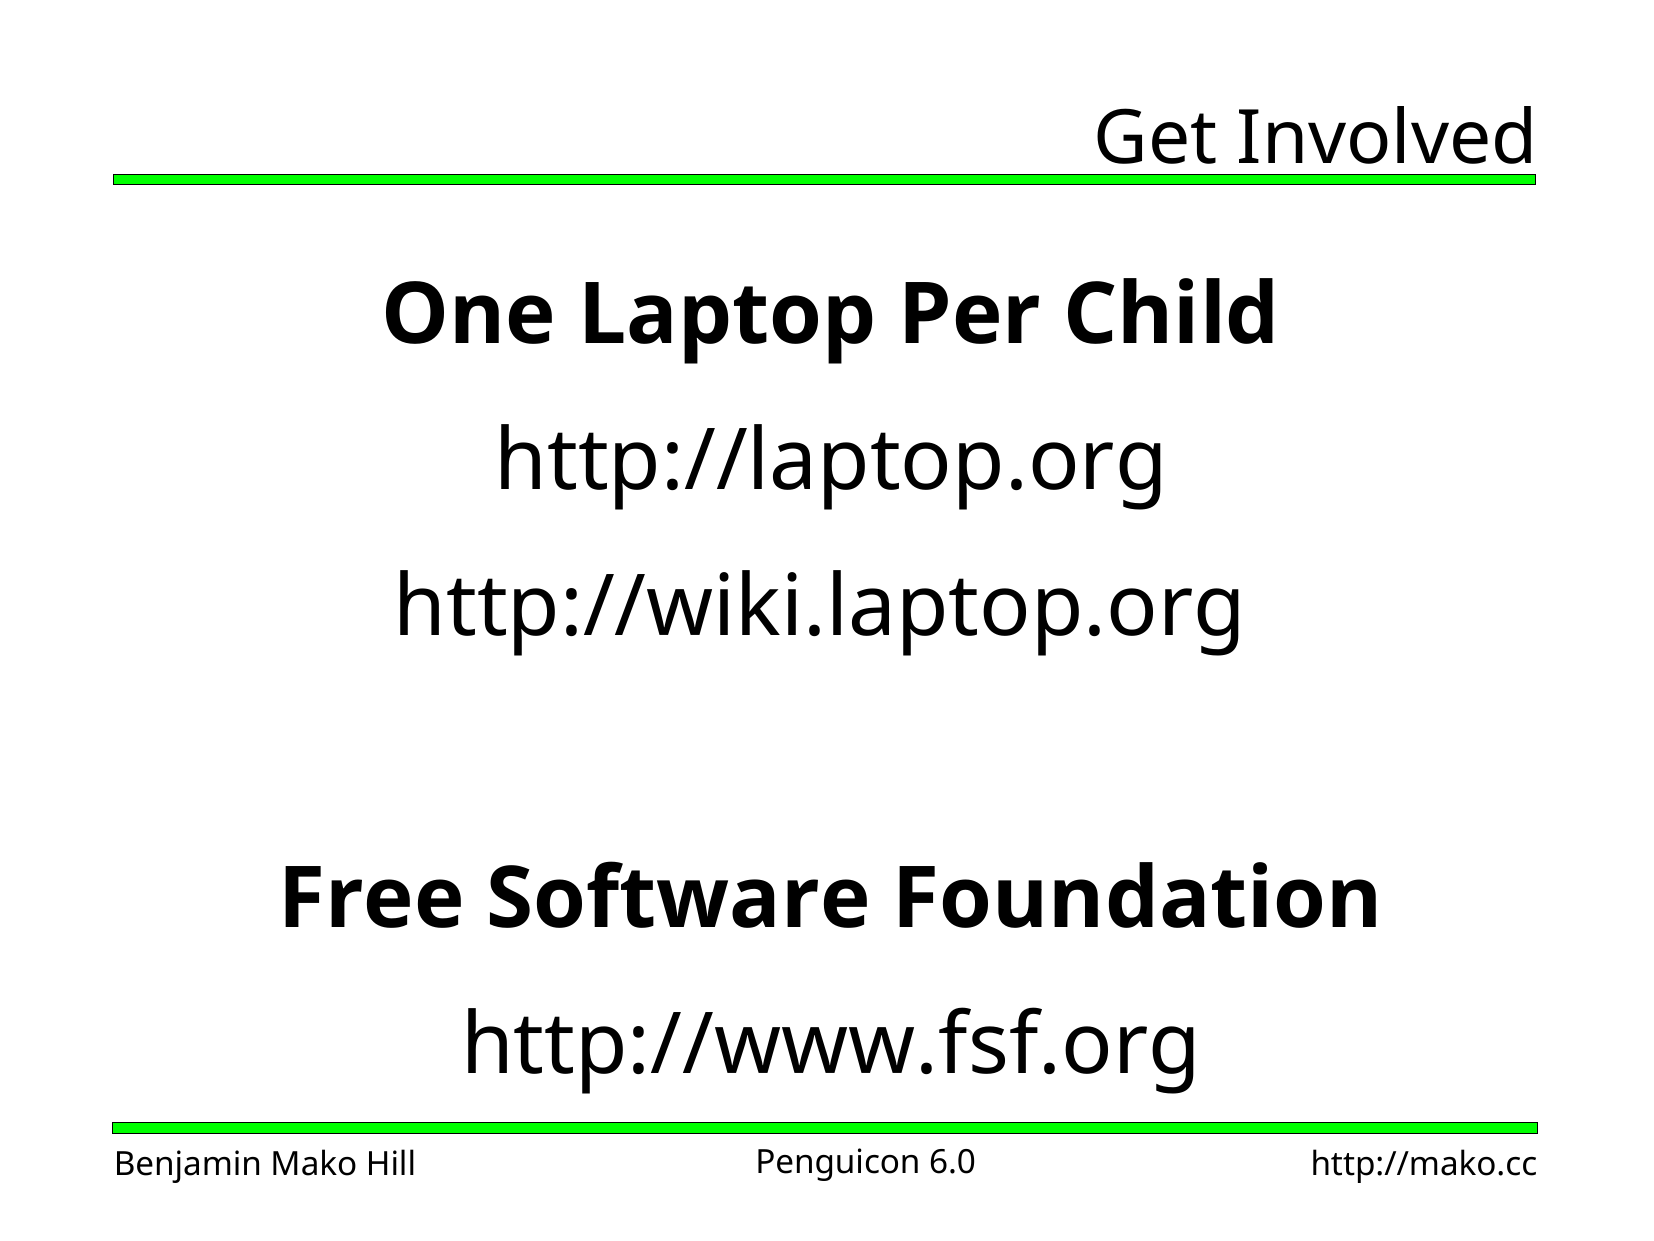

# Get Involved
One Laptop Per Child
http://laptop.org
http://wiki.laptop.org
Free Software Foundation
http://www.fsf.org